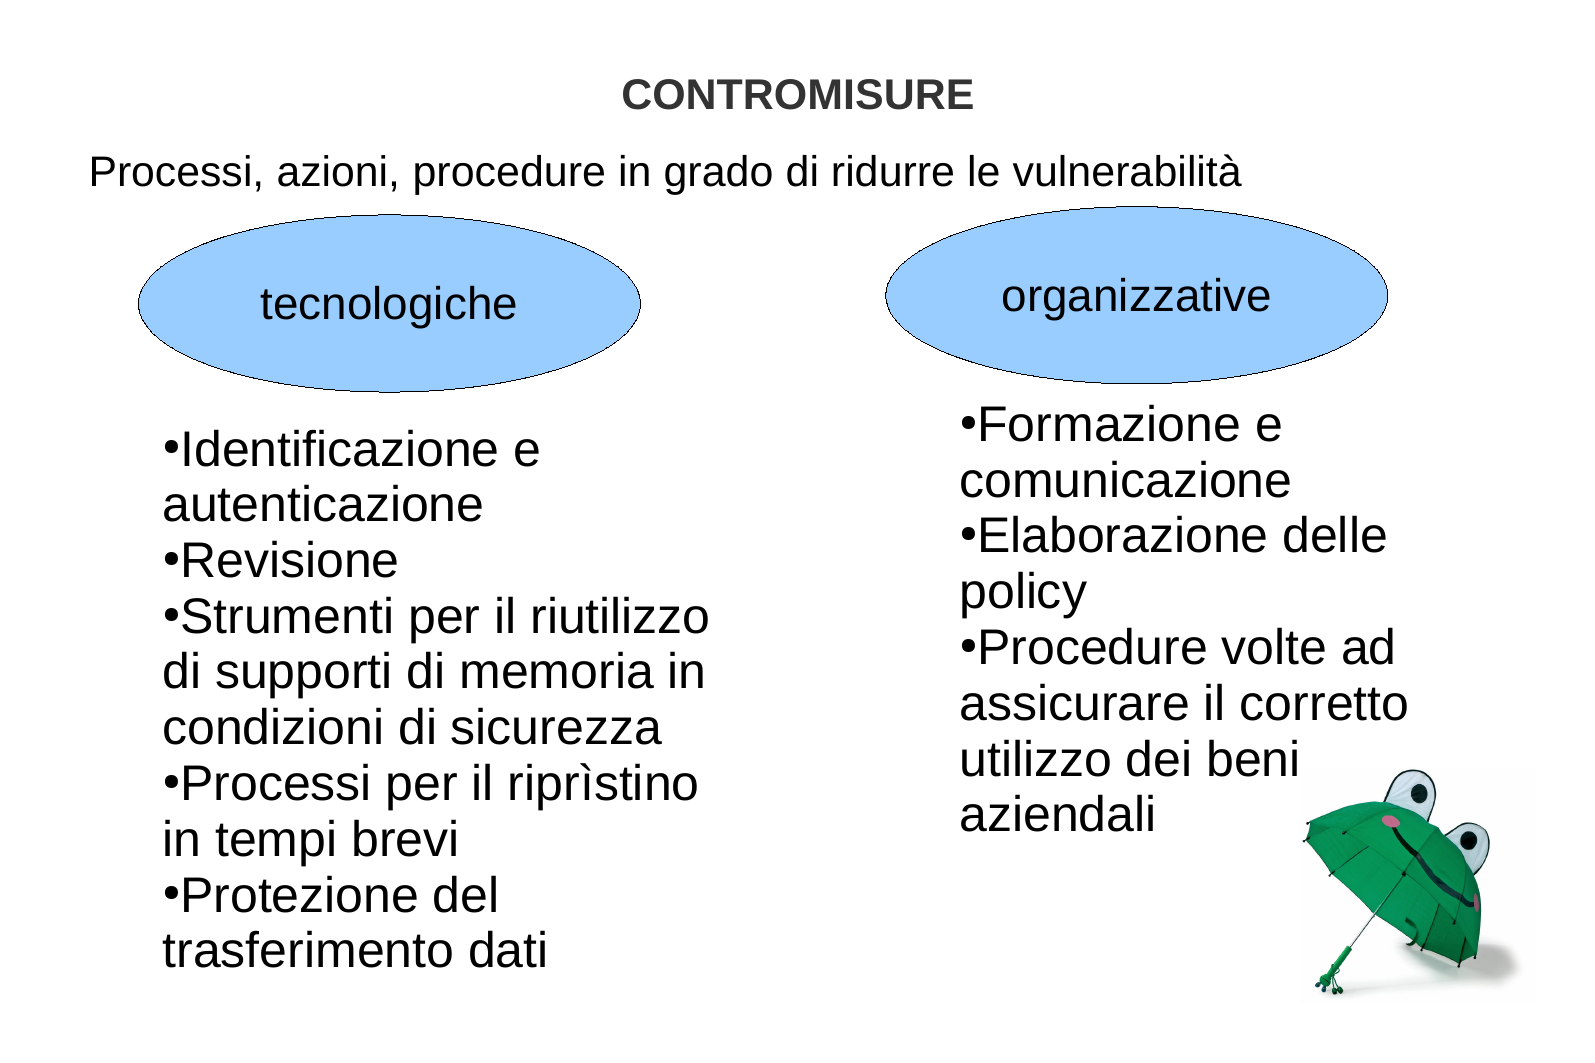

# CONTROMISURE
Processi, azioni, procedure in grado di ridurre le vulnerabilità
organizzative
tecnologiche
Formazione e comunicazione
Elaborazione delle policy
Procedure volte ad assicurare il corretto utilizzo dei beni aziendali
Identificazione e autenticazione
Revisione
Strumenti per il riutilizzo di supporti di memoria in condizioni di sicurezza
Processi per il riprìstino in tempi brevi
Protezione del trasferimento dati